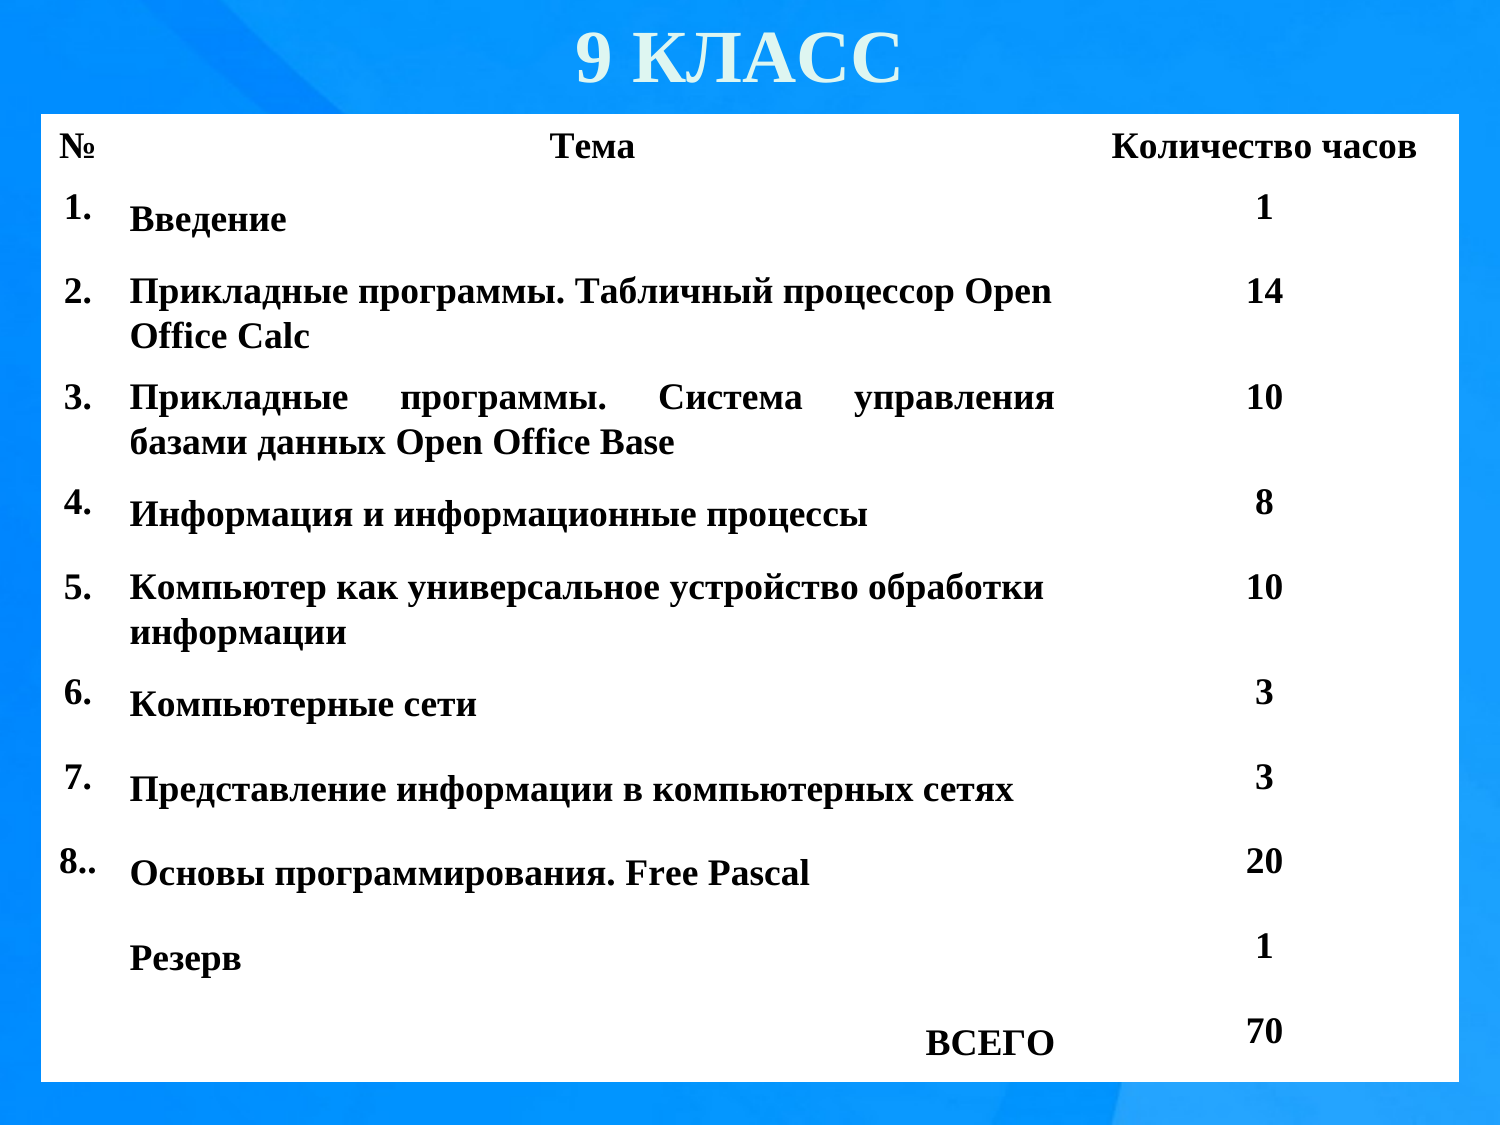

9 КЛАСС
| № | Тема | Количество часов |
| --- | --- | --- |
| 1. | Введение | 1 |
| 2. | Прикладные программы. Табличный процессор Open Office Calc | 14 |
| 3. | Прикладные программы. Система управления базами данных Open Office Base | 10 |
| 4. | Информация и информационные процессы | 8 |
| 5. | Компьютер как универсальное устройство обработки информации | 10 |
| 6. | Компьютерные сети | 3 |
| 7. | Представление информации в компьютерных сетях | 3 |
| 8.. | Основы программирования. Free Pascal | 20 |
| | Резерв | 1 |
| | ВСЕГО | 70 |